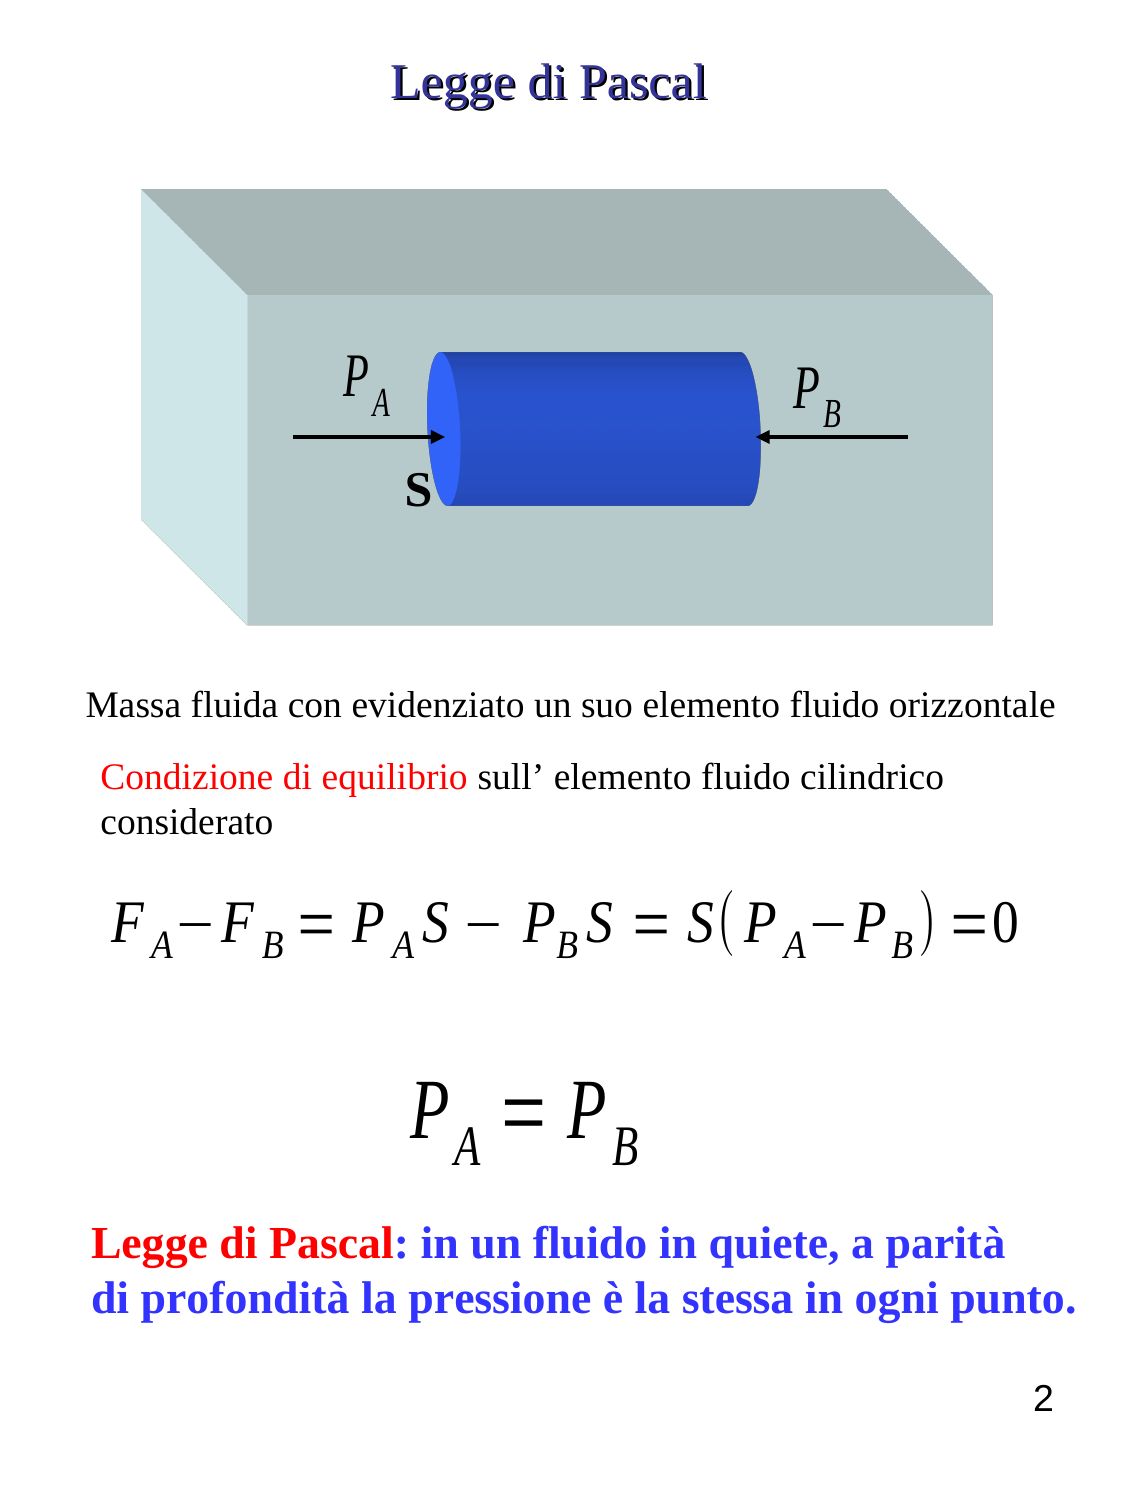

Legge di Pascal
S
Massa fluida con evidenziato un suo elemento fluido orizzontale
Condizione di equilibrio sull’ elemento fluido cilindrico
considerato
Legge di Pascal: in un fluido in quiete, a parità
di profondità la pressione è la stessa in ogni punto.
P6 Statica dei Fluidi
2